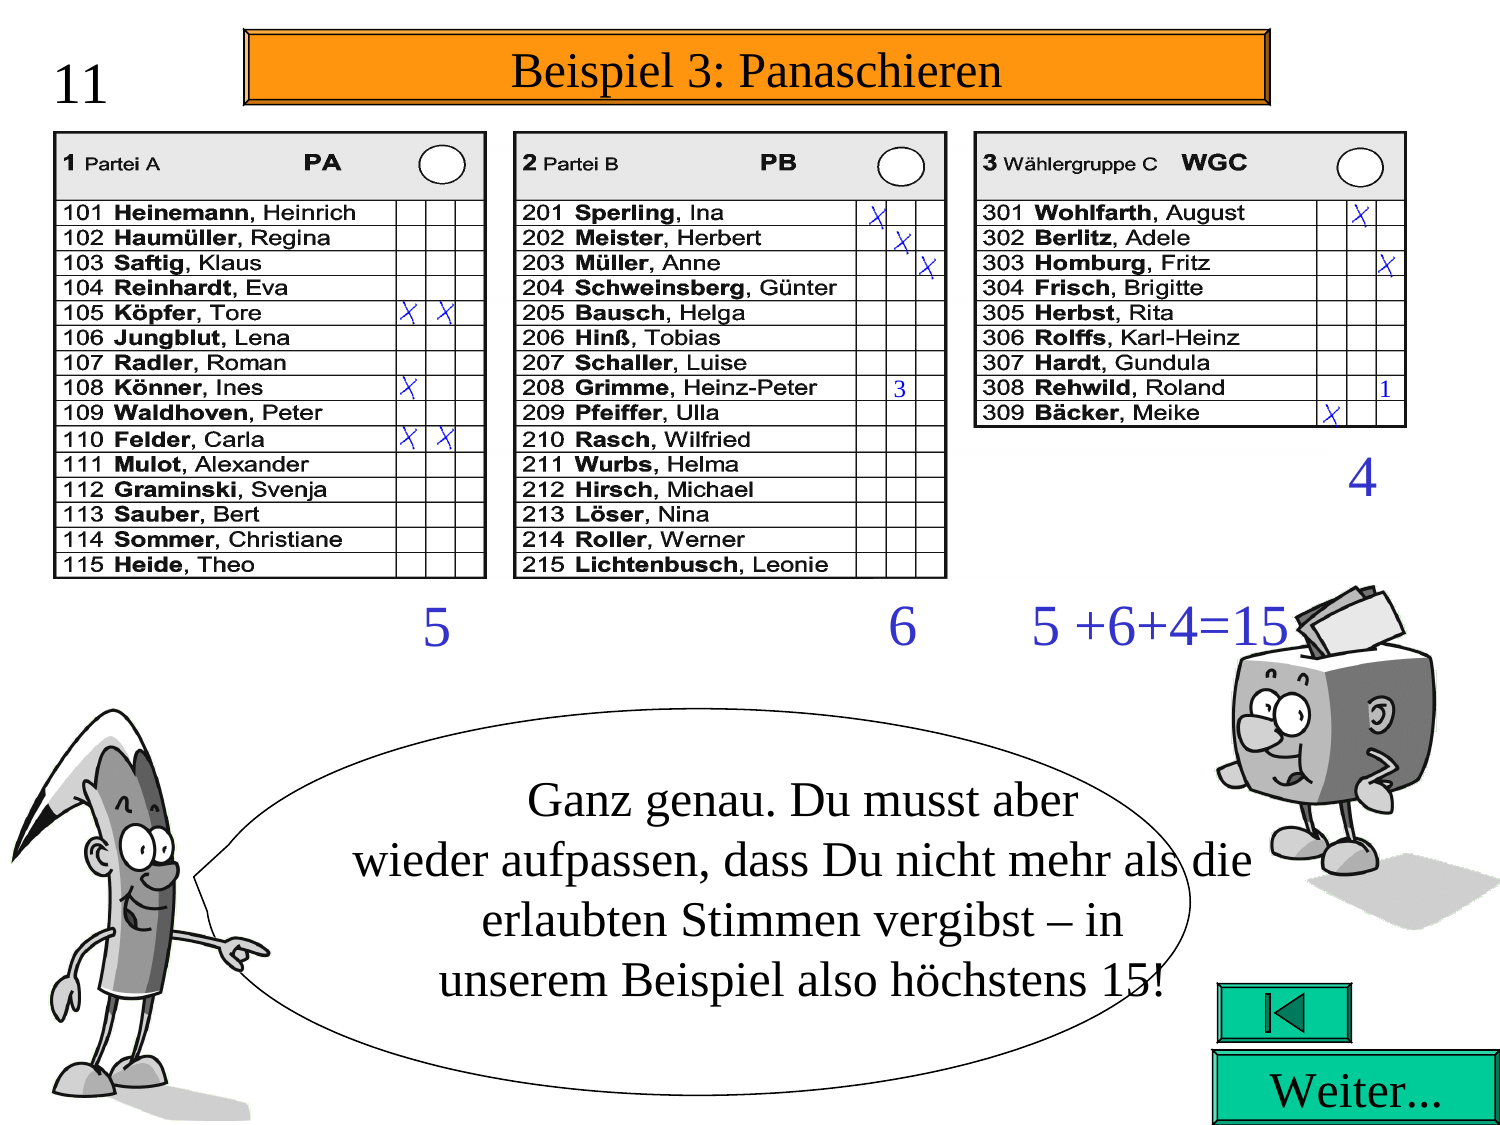

Beispiel 3: Panaschieren
11
3
1
4
6
5 +6+4=15
5
Ganz genau. Du musst aber
wieder aufpassen, dass Du nicht mehr als die
erlaubten Stimmen vergibst – in
unserem Beispiel also höchstens 15!
Weiter...